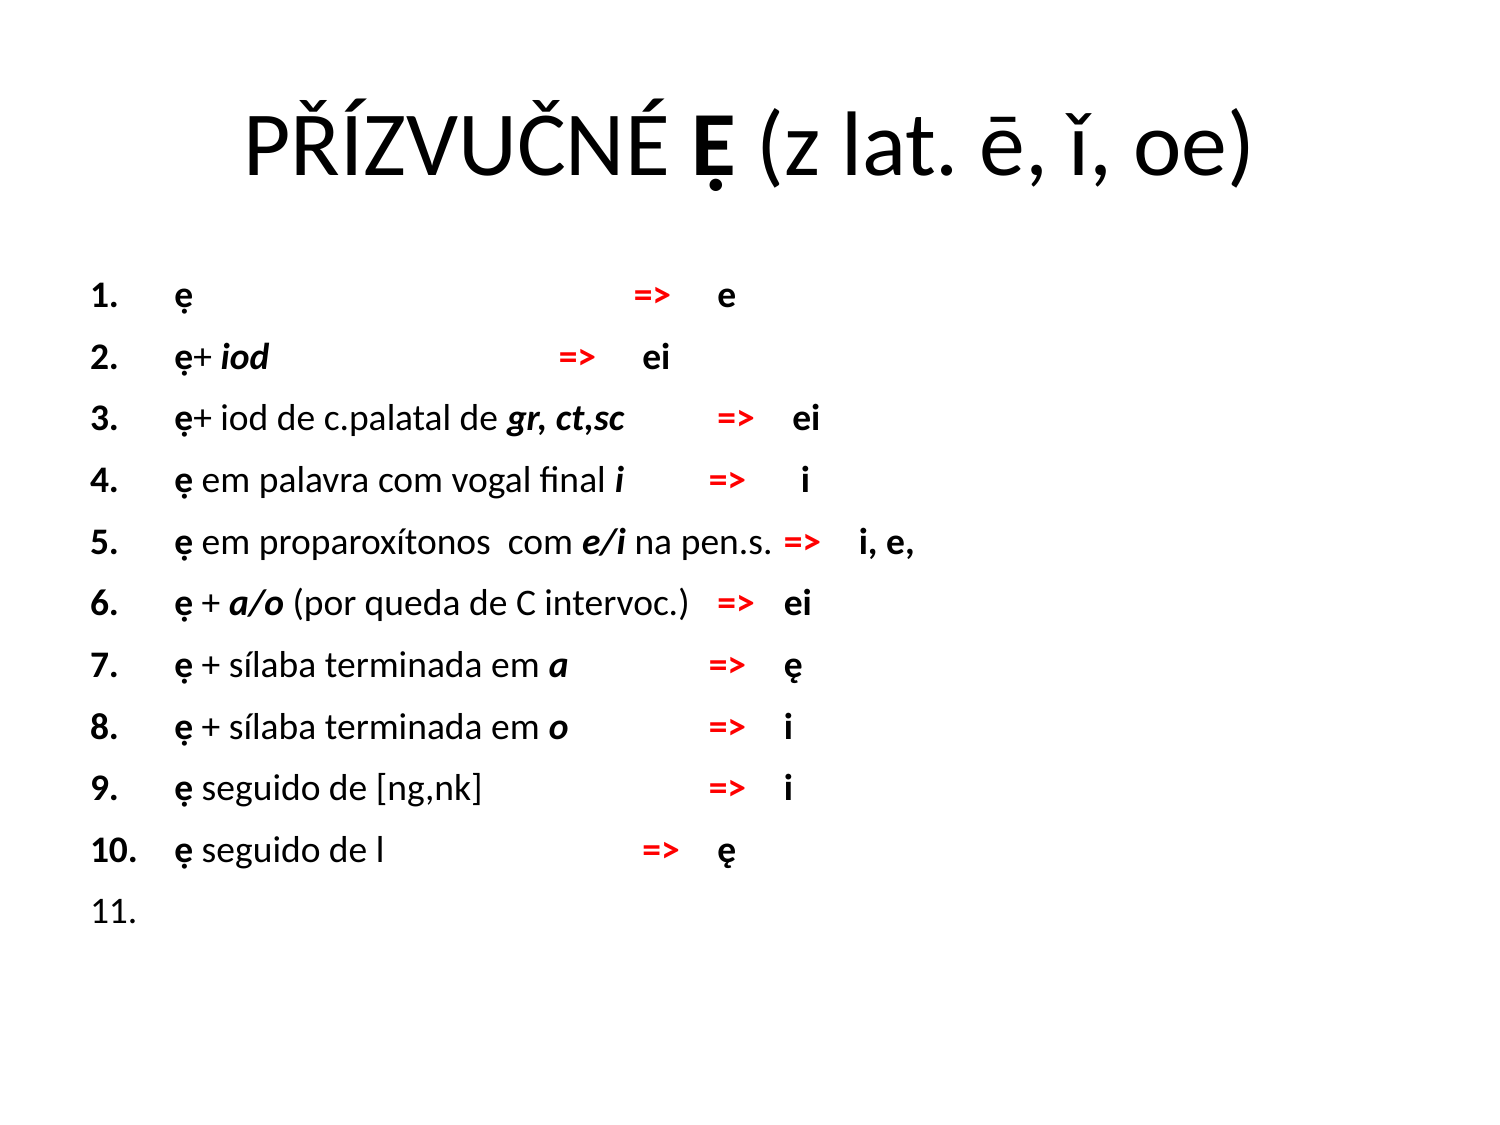

# PŘÍZVUČNÉ Ẹ (z lat. ē, ǐ, oe)
ẹ 					=>	 e
ẹ+ iod		 		=>	 ei
ẹ+ iod de c.palatal de gr, ct,sc		 => 	 ei
ẹ em palavra com vogal final i 		=> 	 i
ẹ em proparoxítonos com e/i na pen.s.	=> 	i, e,
ẹ + a/o (por queda de C intervoc.)	 => 	ei
ẹ + sílaba terminada em a 		=> 	ę
ẹ + sílaba terminada em o 		=> 	i
ẹ seguido de [ng,nk] 			=> 	i
ẹ seguido de l				 => 	 ę